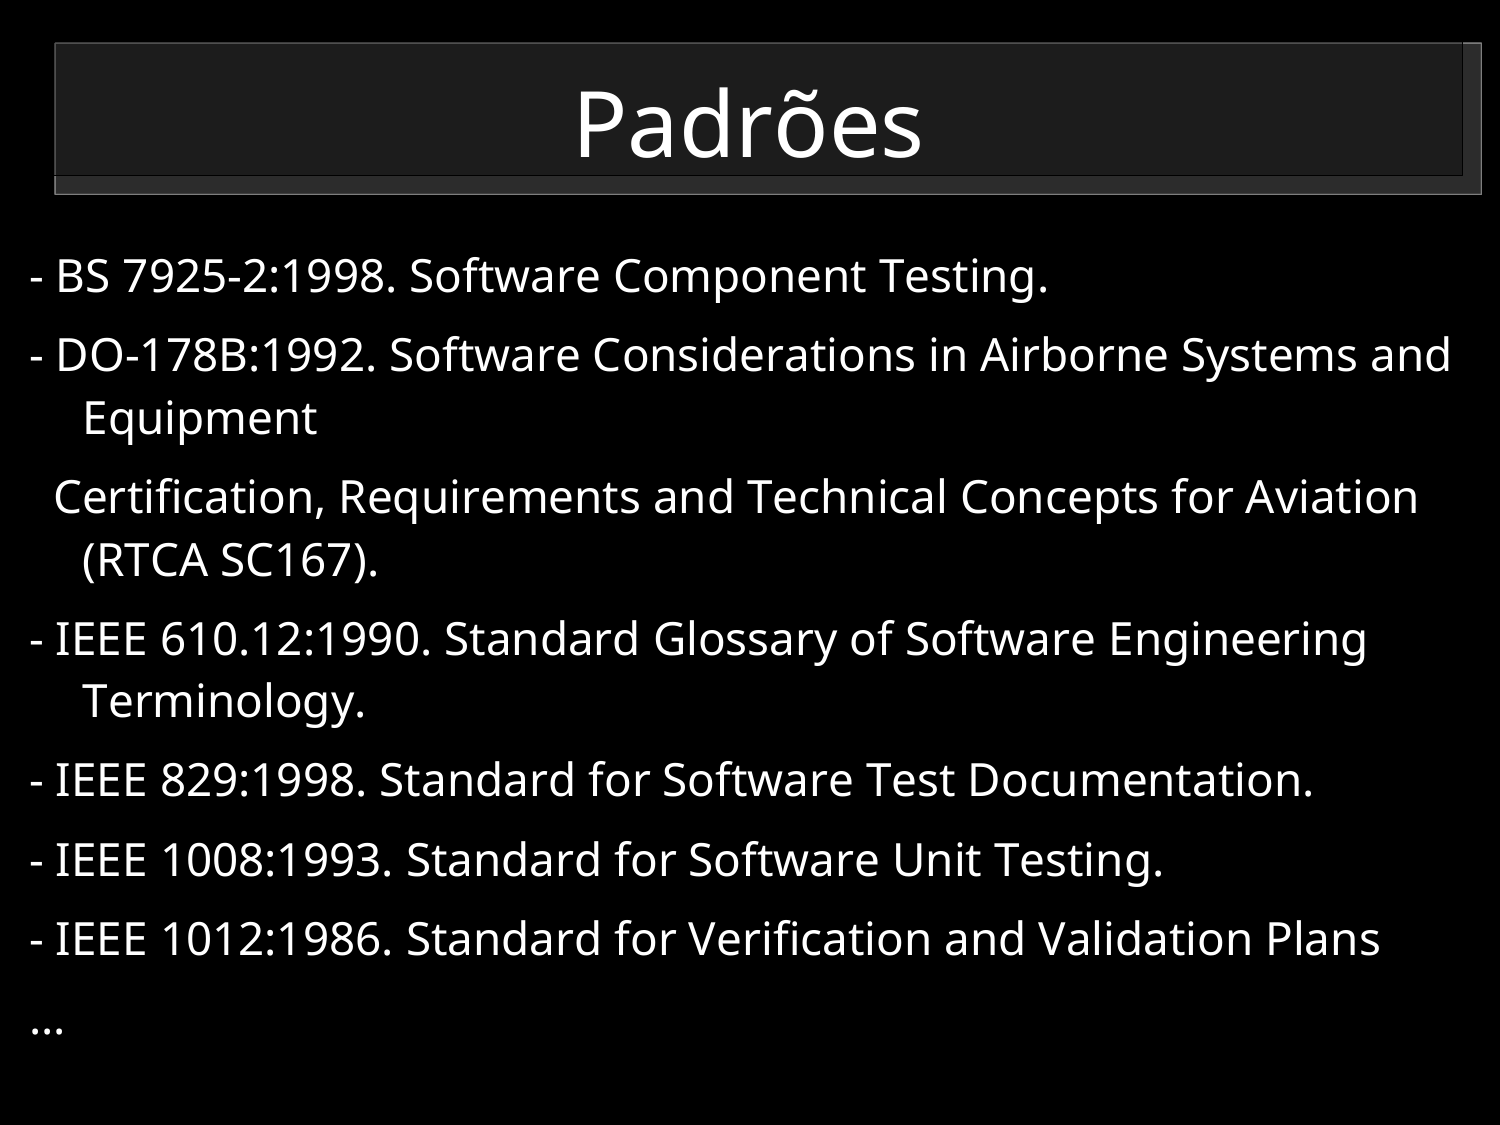

# Padrões
- BS 7925-2:1998. Software Component Testing.
- DO-178B:1992. Software Considerations in Airborne Systems and Equipment
 Certification, Requirements and Technical Concepts for Aviation (RTCA SC167).
- IEEE 610.12:1990. Standard Glossary of Software Engineering Terminology.
- IEEE 829:1998. Standard for Software Test Documentation.
- IEEE 1008:1993. Standard for Software Unit Testing.
- IEEE 1012:1986. Standard for Verification and Validation Plans
...